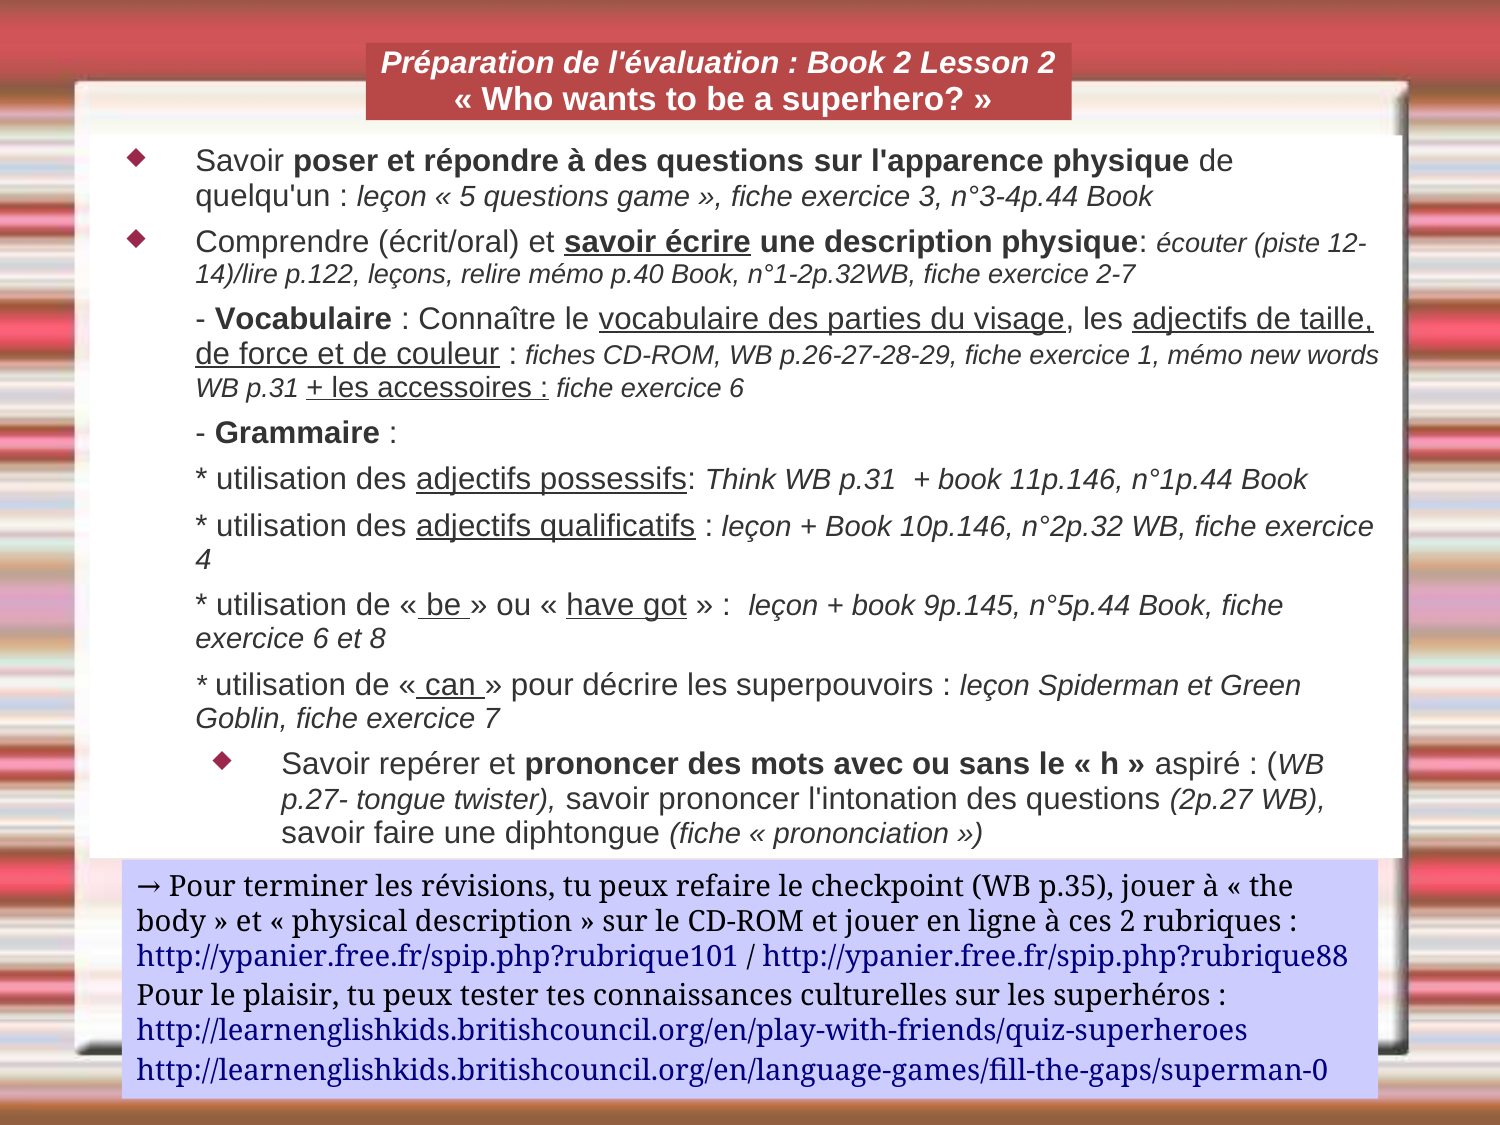

Préparation de l'évaluation : Book 2 Lesson 2
 « Who wants to be a superhero? »
# Savoir poser et répondre à des questions sur l'apparence physique de quelqu'un : leçon « 5 questions game », fiche exercice 3, n°3-4p.44 Book
Comprendre (écrit/oral) et savoir écrire une description physique: écouter (piste 12-14)/lire p.122, leçons, relire mémo p.40 Book, n°1-2p.32WB, fiche exercice 2-7
- Vocabulaire : Connaître le vocabulaire des parties du visage, les adjectifs de taille, de force et de couleur : fiches CD-ROM, WB p.26-27-28-29, fiche exercice 1, mémo new words WB p.31 + les accessoires : fiche exercice 6
- Grammaire :
* utilisation des adjectifs possessifs: Think WB p.31 + book 11p.146, n°1p.44 Book
* utilisation des adjectifs qualificatifs : leçon + Book 10p.146, n°2p.32 WB, fiche exercice 4
* utilisation de « be » ou « have got » : leçon + book 9p.145, n°5p.44 Book, fiche exercice 6 et 8
* utilisation de « can » pour décrire les superpouvoirs : leçon Spiderman et Green Goblin, fiche exercice 7
Savoir repérer et prononcer des mots avec ou sans le « h » aspiré : (WB p.27- tongue twister), savoir prononcer l'intonation des questions (2p.27 WB), savoir faire une diphtongue (fiche « prononciation »)
→ Pour terminer les révisions, tu peux refaire le checkpoint (WB p.35), jouer à « the body » et « physical description » sur le CD-ROM et jouer en ligne à ces 2 rubriques : http://ypanier.free.fr/spip.php?rubrique101 / http://ypanier.free.fr/spip.php?rubrique88
Pour le plaisir, tu peux tester tes connaissances culturelles sur les superhéros : http://learnenglishkids.britishcouncil.org/en/play-with-friends/quiz-superheroes
http://learnenglishkids.britishcouncil.org/en/language-games/fill-the-gaps/superman-0